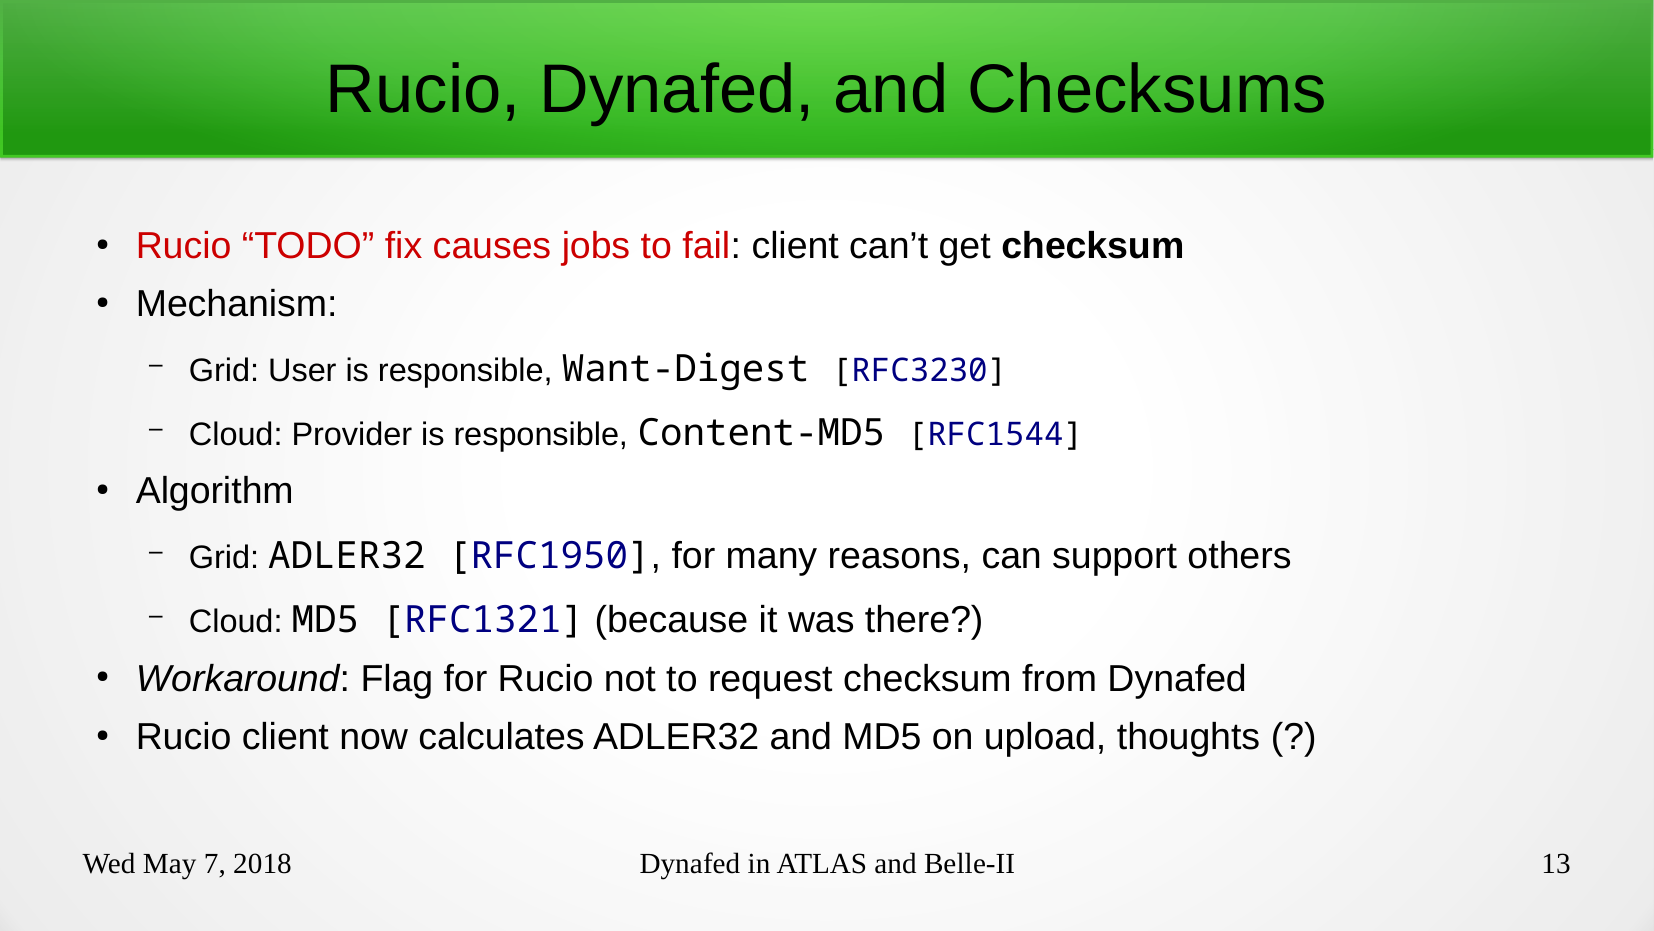

# Rucio, Dynafed, and Checksums
Rucio “TODO” fix causes jobs to fail: client can’t get checksum
Mechanism:
Grid: User is responsible, Want-Digest [RFC3230]
Cloud: Provider is responsible, Content-MD5 [RFC1544]
Algorithm
Grid: ADLER32 [RFC1950], for many reasons, can support others
Cloud: MD5 [RFC1321] (because it was there?)
Workaround: Flag for Rucio not to request checksum from Dynafed
Rucio client now calculates ADLER32 and MD5 on upload, thoughts (?)
Wed May 7, 2018
Dynafed in ATLAS and Belle-II
13